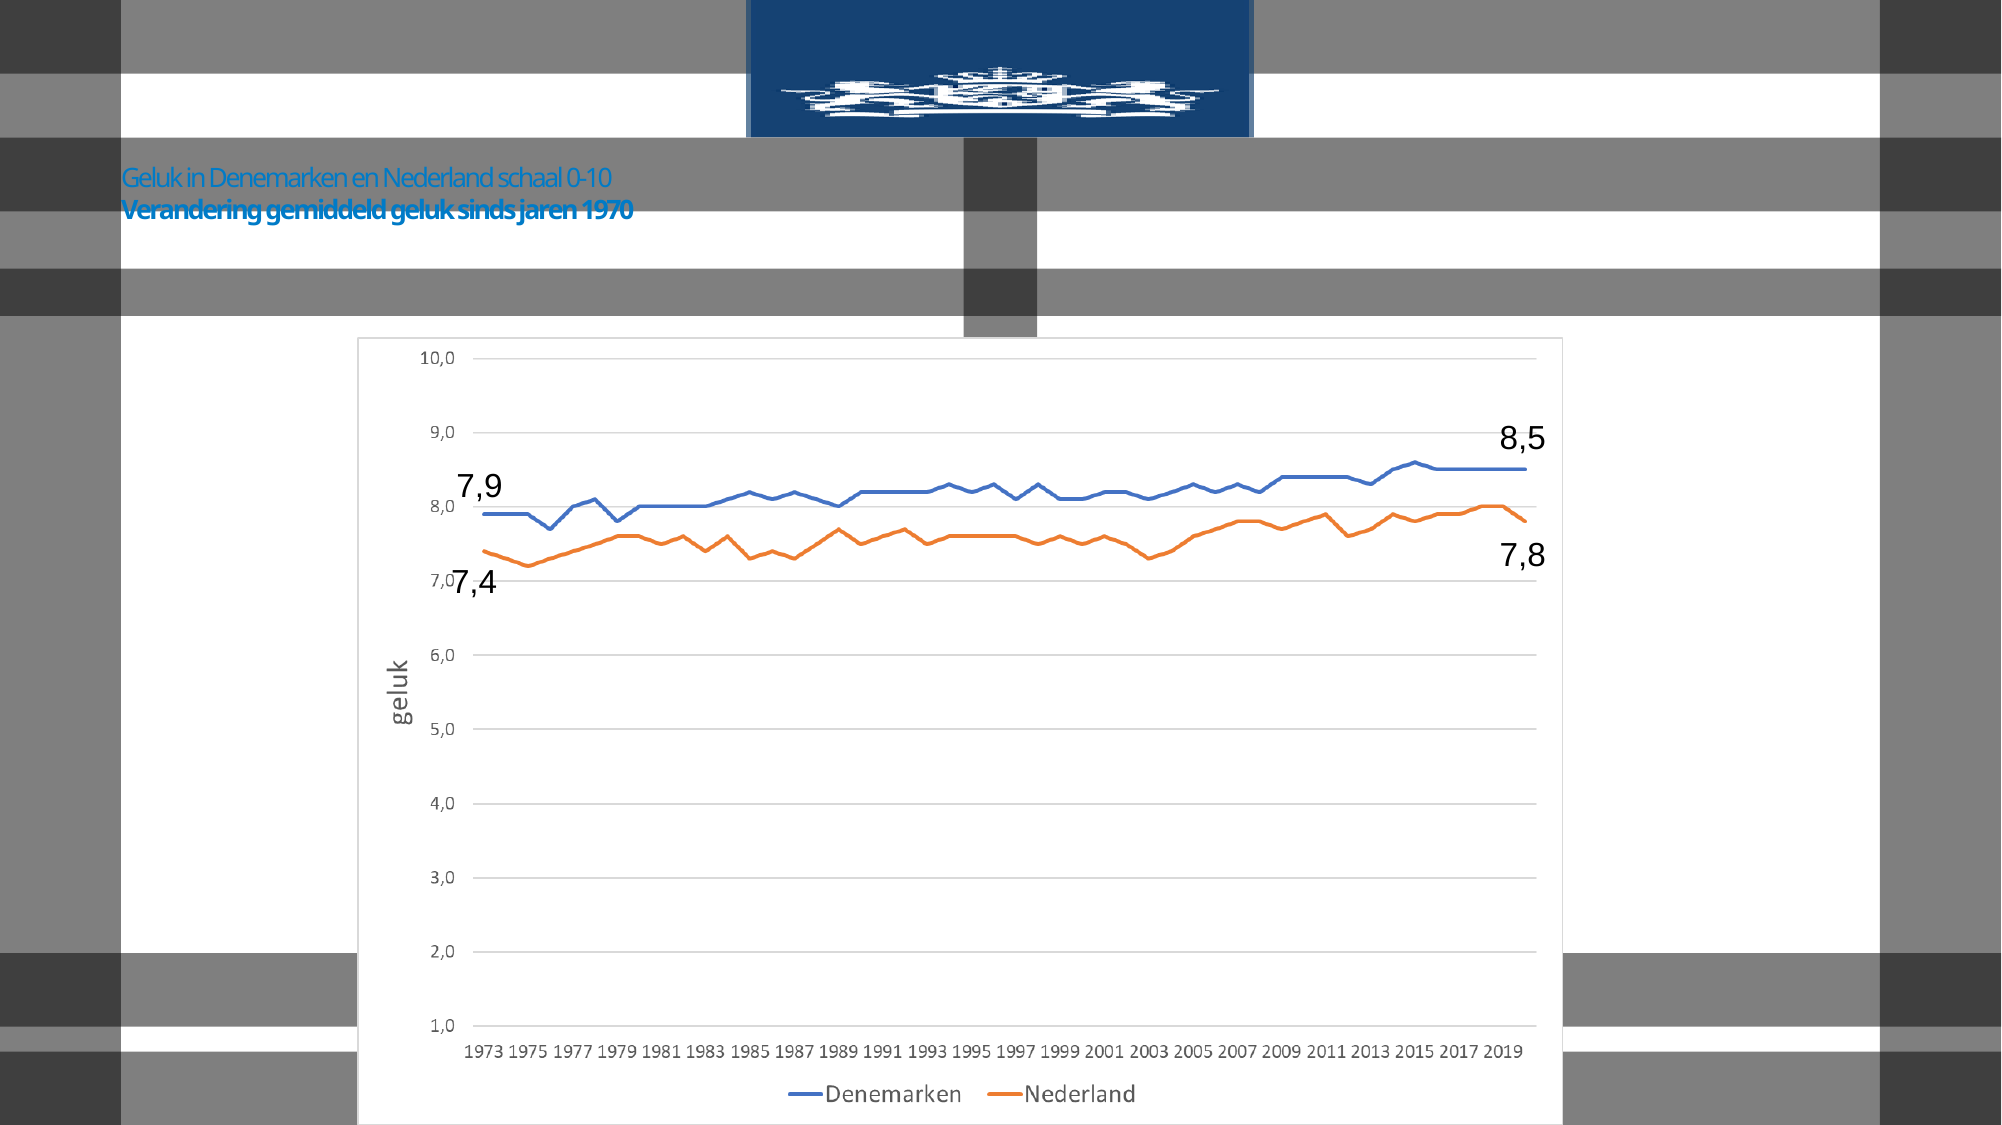

# Geluk in Denemarken en Nederland schaal 0-10 Verandering gemiddeld geluk sinds jaren 1970
8,5
7,9
7,8
7,4